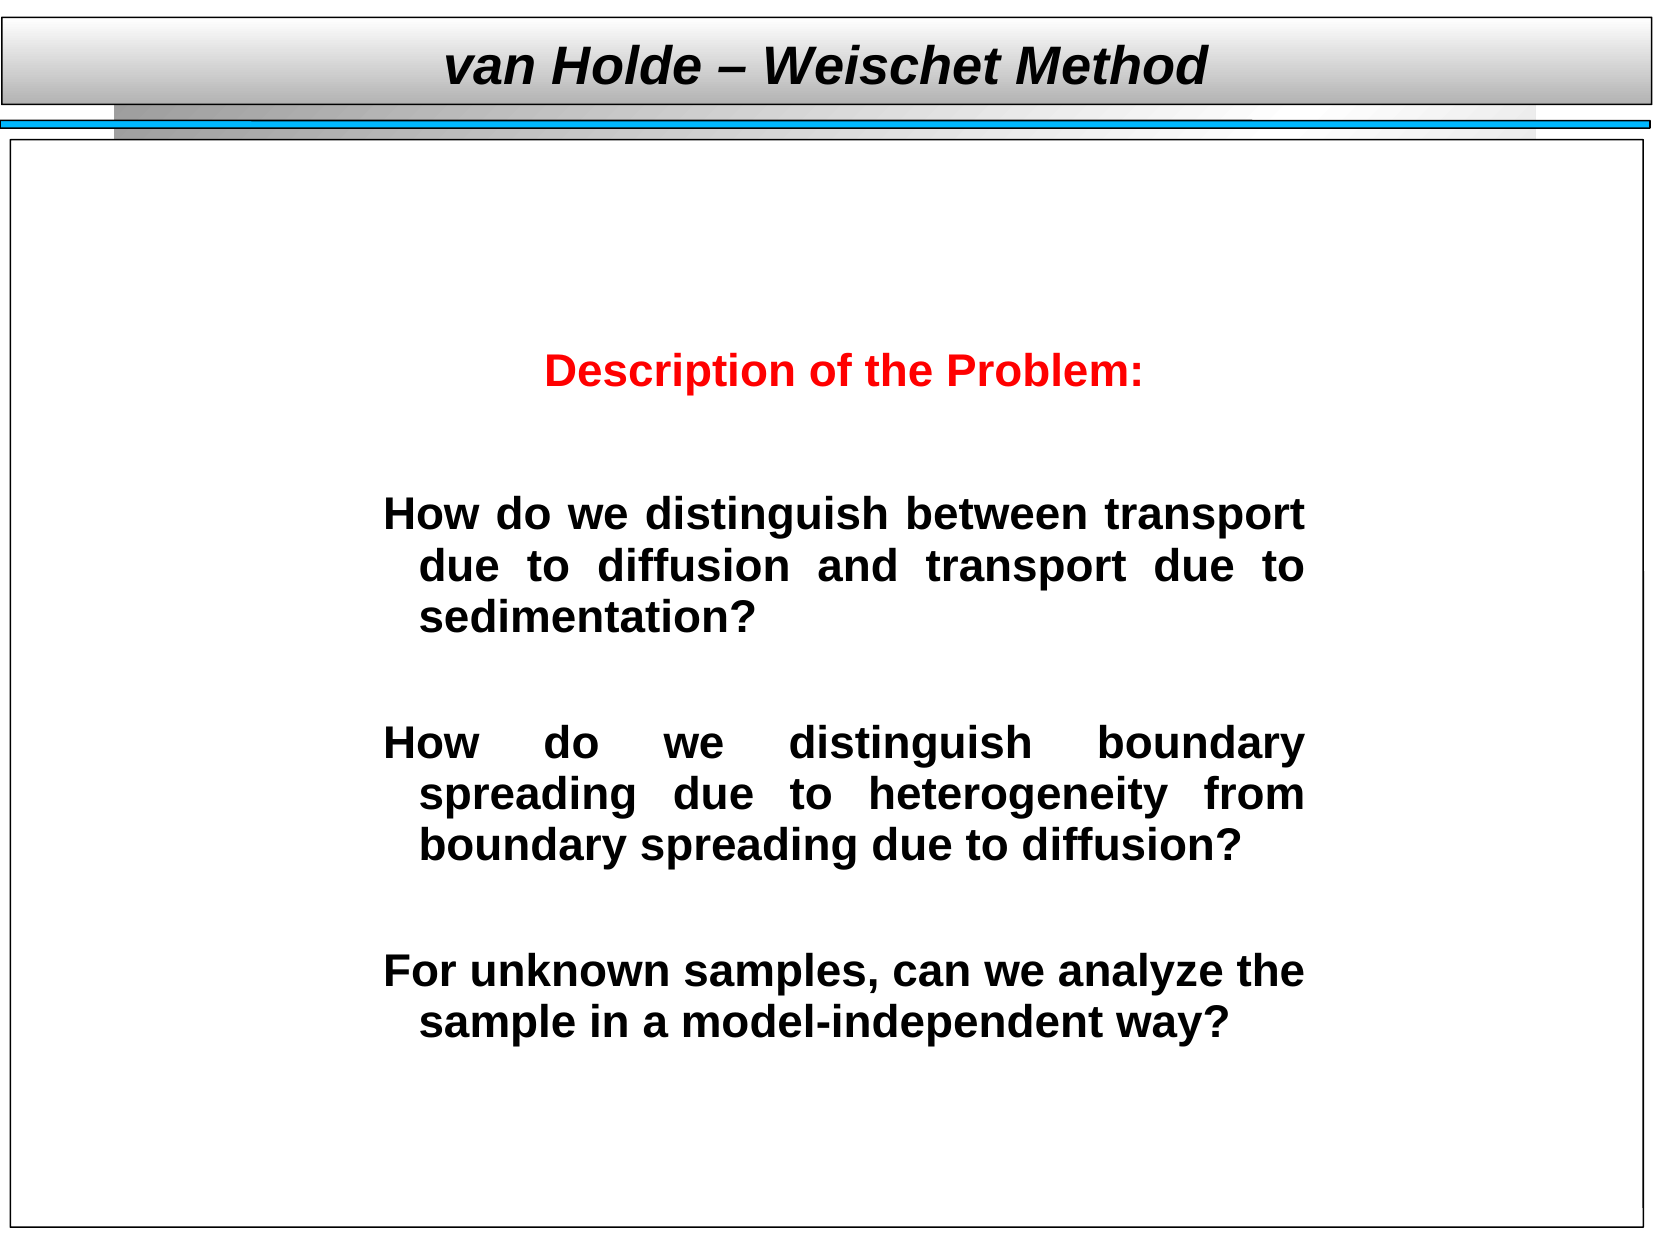

van Holde – Weischet Method
Description of the Problem:
How do we distinguish between transport due to diffusion and transport due to sedimentation?
How do we distinguish boundary spreading due to heterogeneity from boundary spreading due to diffusion?
For unknown samples, can we analyze the sample in a model-independent way?